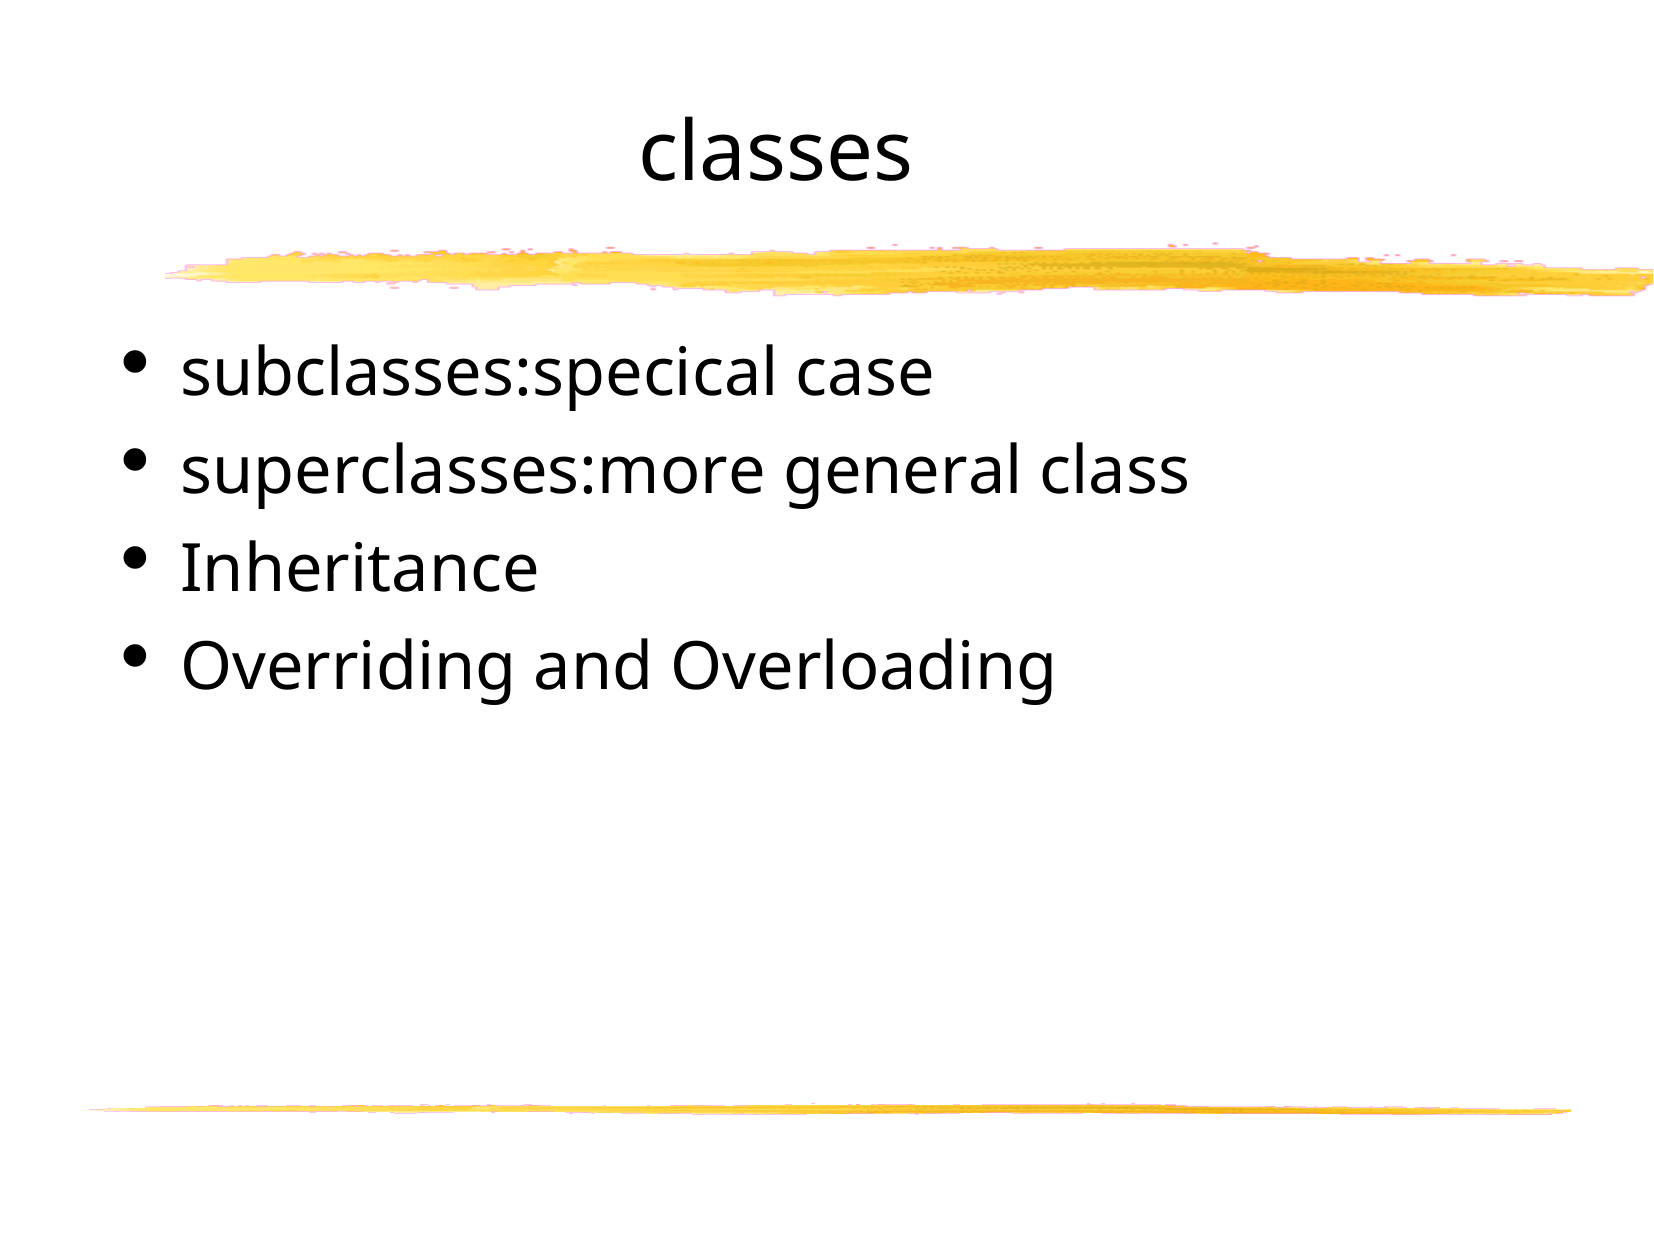

# classes
subclasses:specical case
superclasses:more general class
Inheritance
Overriding and Overloading